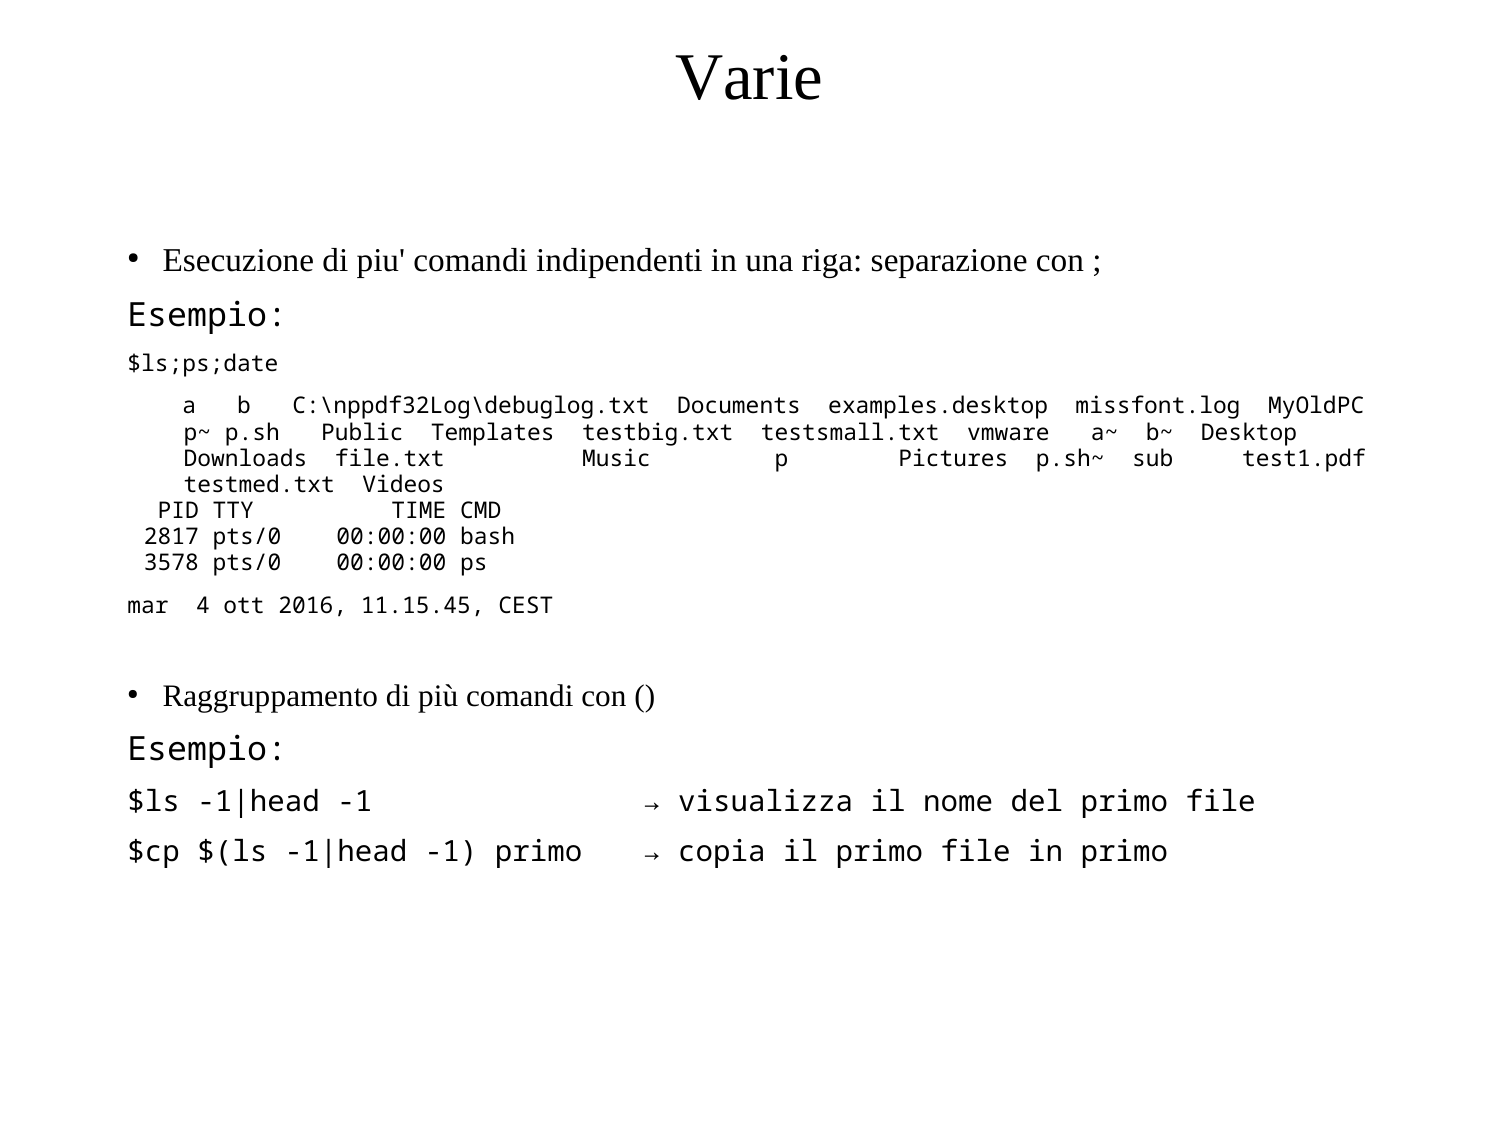

# Varie
Esecuzione di piu' comandi indipendenti in una riga: separazione con ;
Esempio:
$ls;ps;date
 a b C:\nppdf32Log\debuglog.txt Documents examples.desktop missfont.log MyOldPC p~ p.sh Public Templates testbig.txt testsmall.txt vmware a~ b~ Desktop Downloads file.txt Music p Pictures p.sh~ sub test1.pdf testmed.txt Videos
 PID TTY TIME CMD
 2817 pts/0 00:00:00 bash
 3578 pts/0 00:00:00 ps
mar 4 ott 2016, 11.15.45, CEST
Raggruppamento di più comandi con ()
Esempio:
$ls -1|head -1				→ visualizza il nome del primo file
$cp $(ls -1|head -1) primo	→ copia il primo file in primo